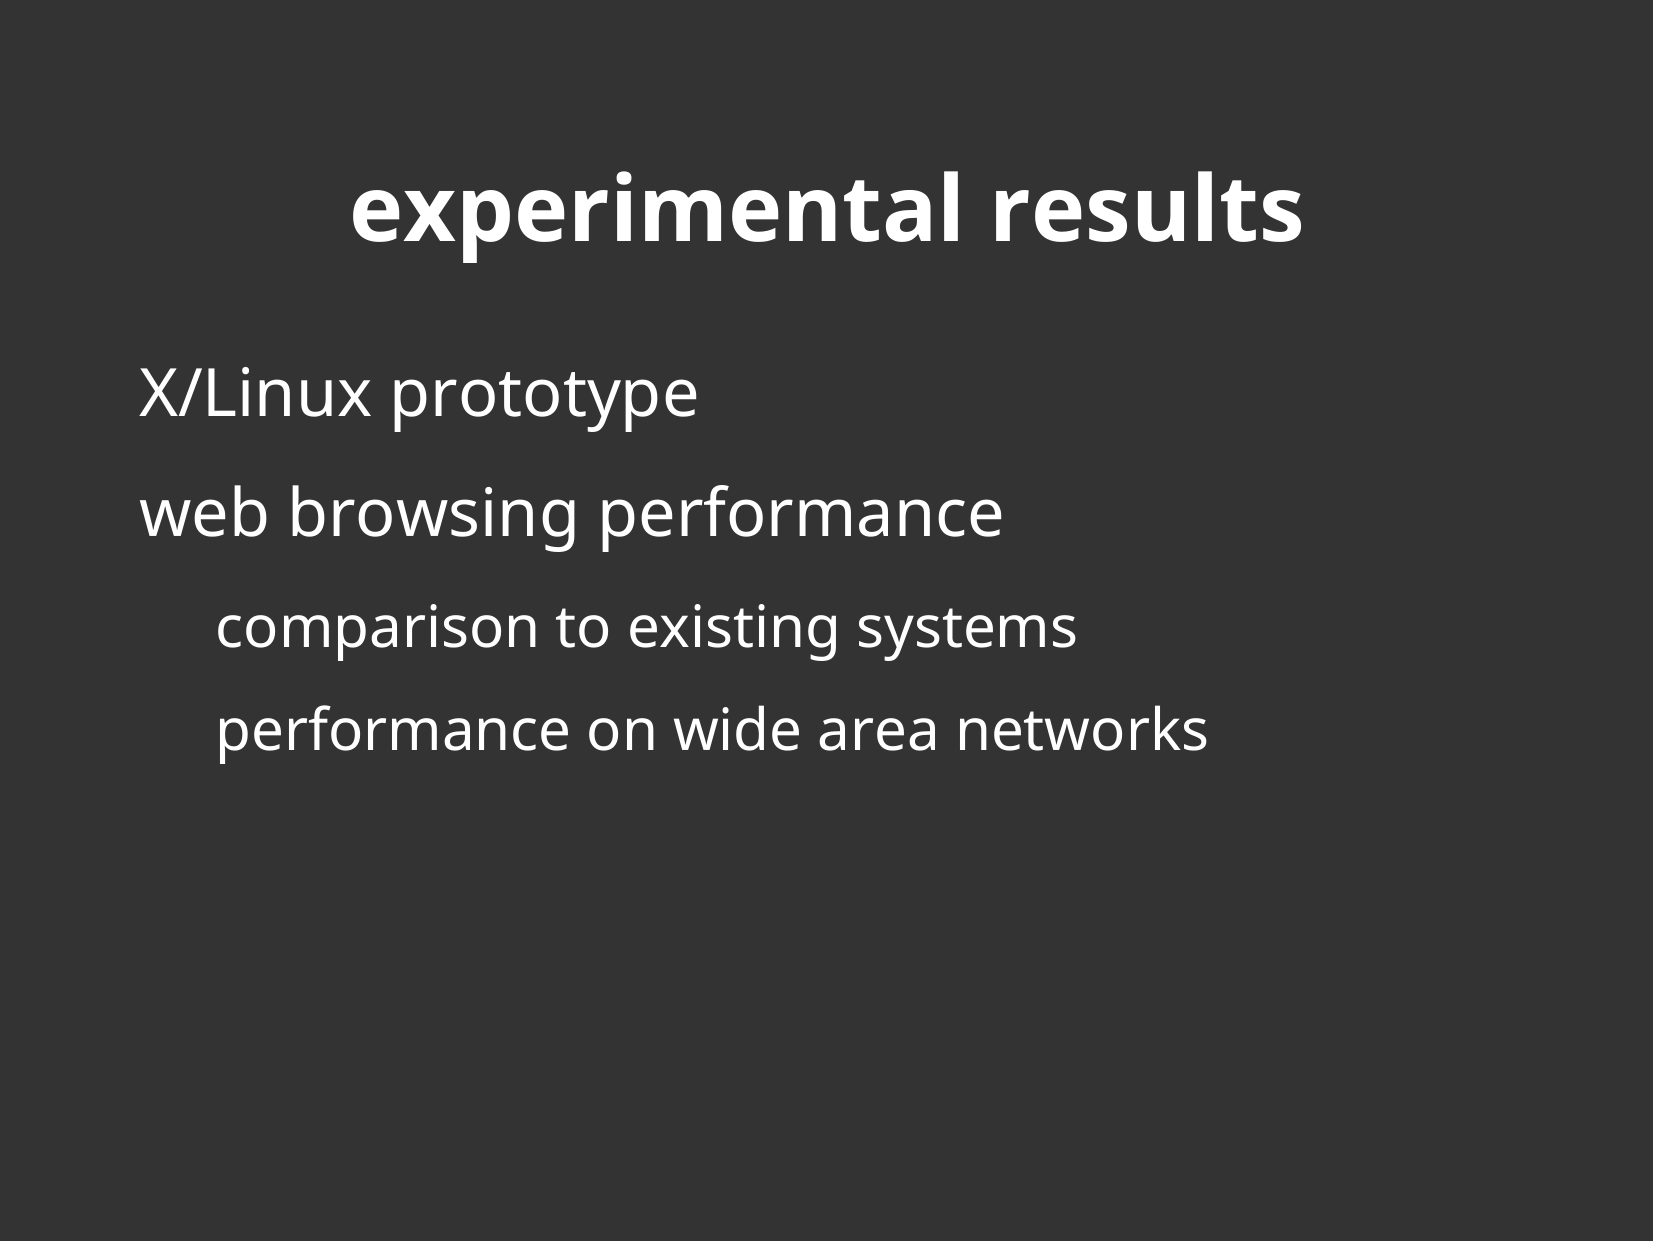

# experimental results
X/Linux prototype
web browsing performance
comparison to existing systems
performance on wide area networks